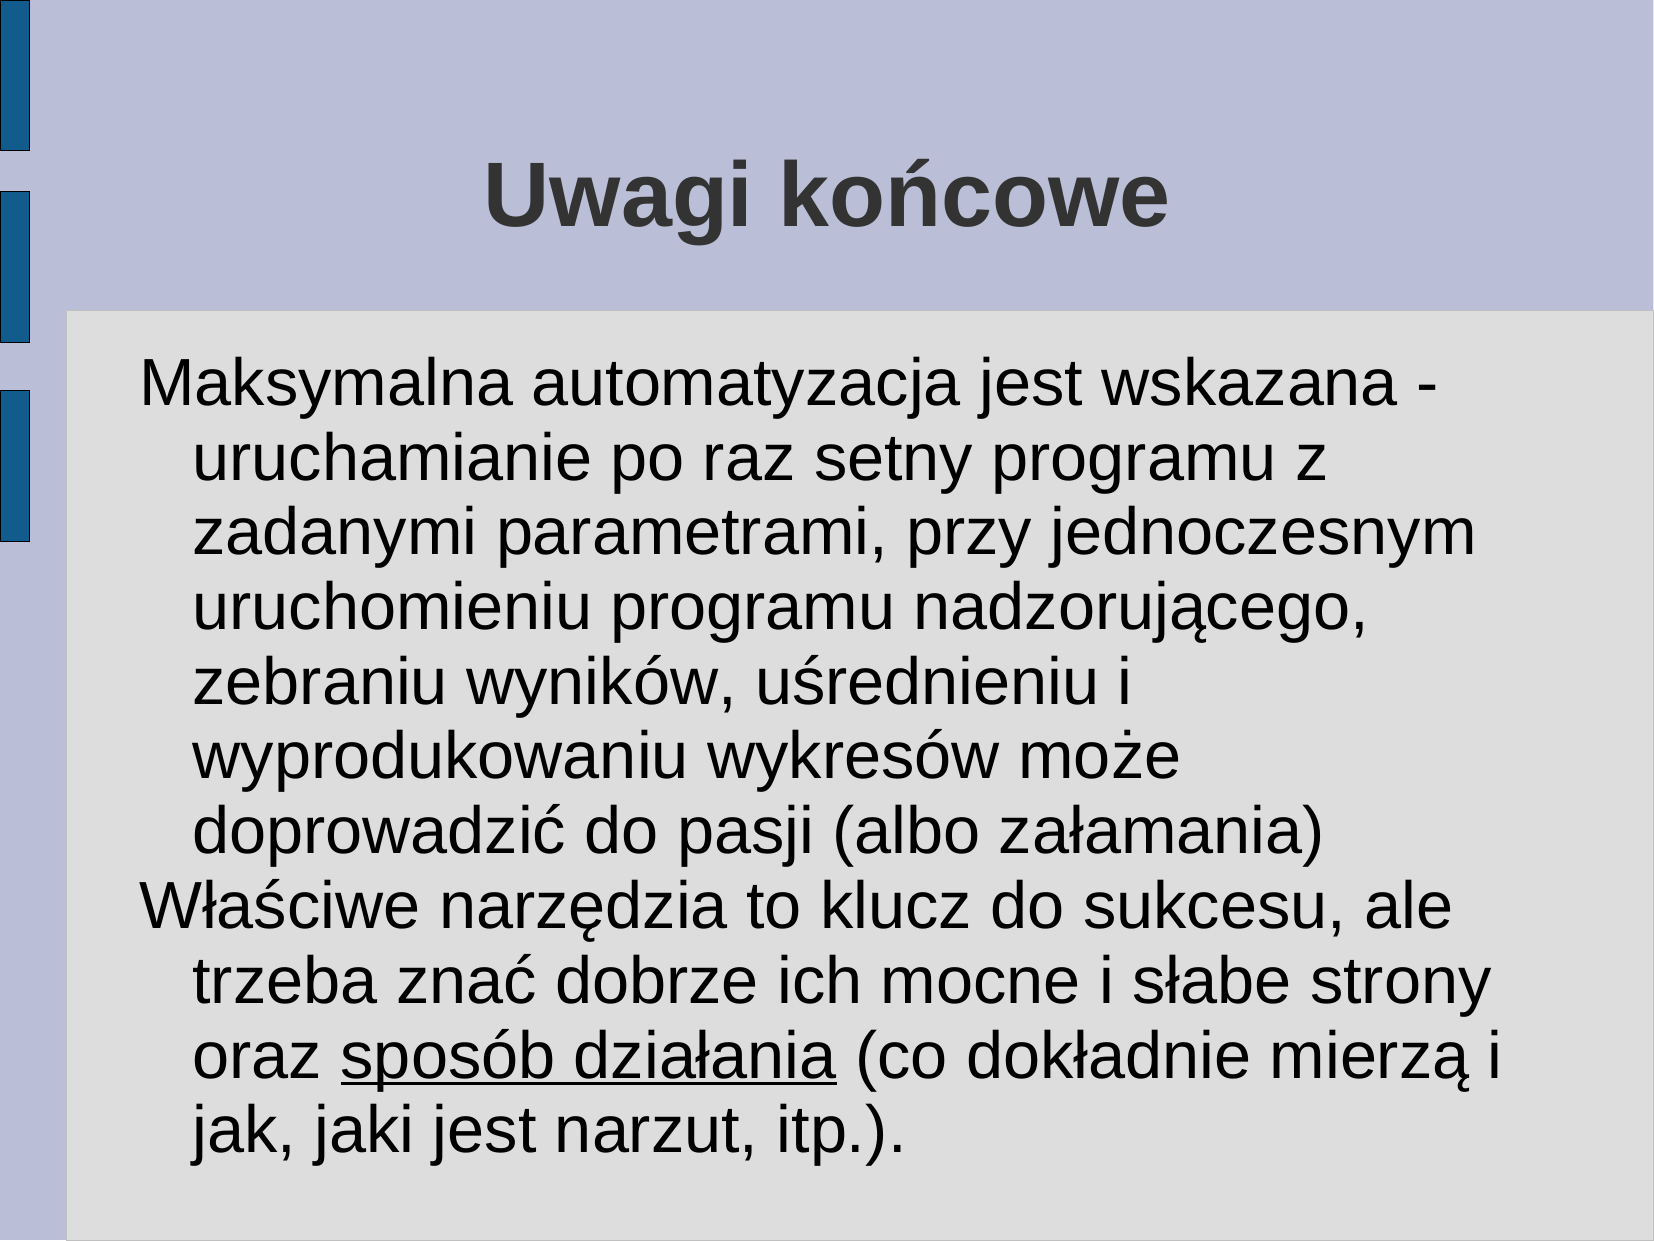

# Uwagi końcowe
Maksymalna automatyzacja jest wskazana - uruchamianie po raz setny programu z zadanymi parametrami, przy jednoczesnym uruchomieniu programu nadzorującego, zebraniu wyników, uśrednieniu i wyprodukowaniu wykresów może doprowadzić do pasji (albo załamania)
Właściwe narzędzia to klucz do sukcesu, ale trzeba znać dobrze ich mocne i słabe strony oraz sposób działania (co dokładnie mierzą i jak, jaki jest narzut, itp.).